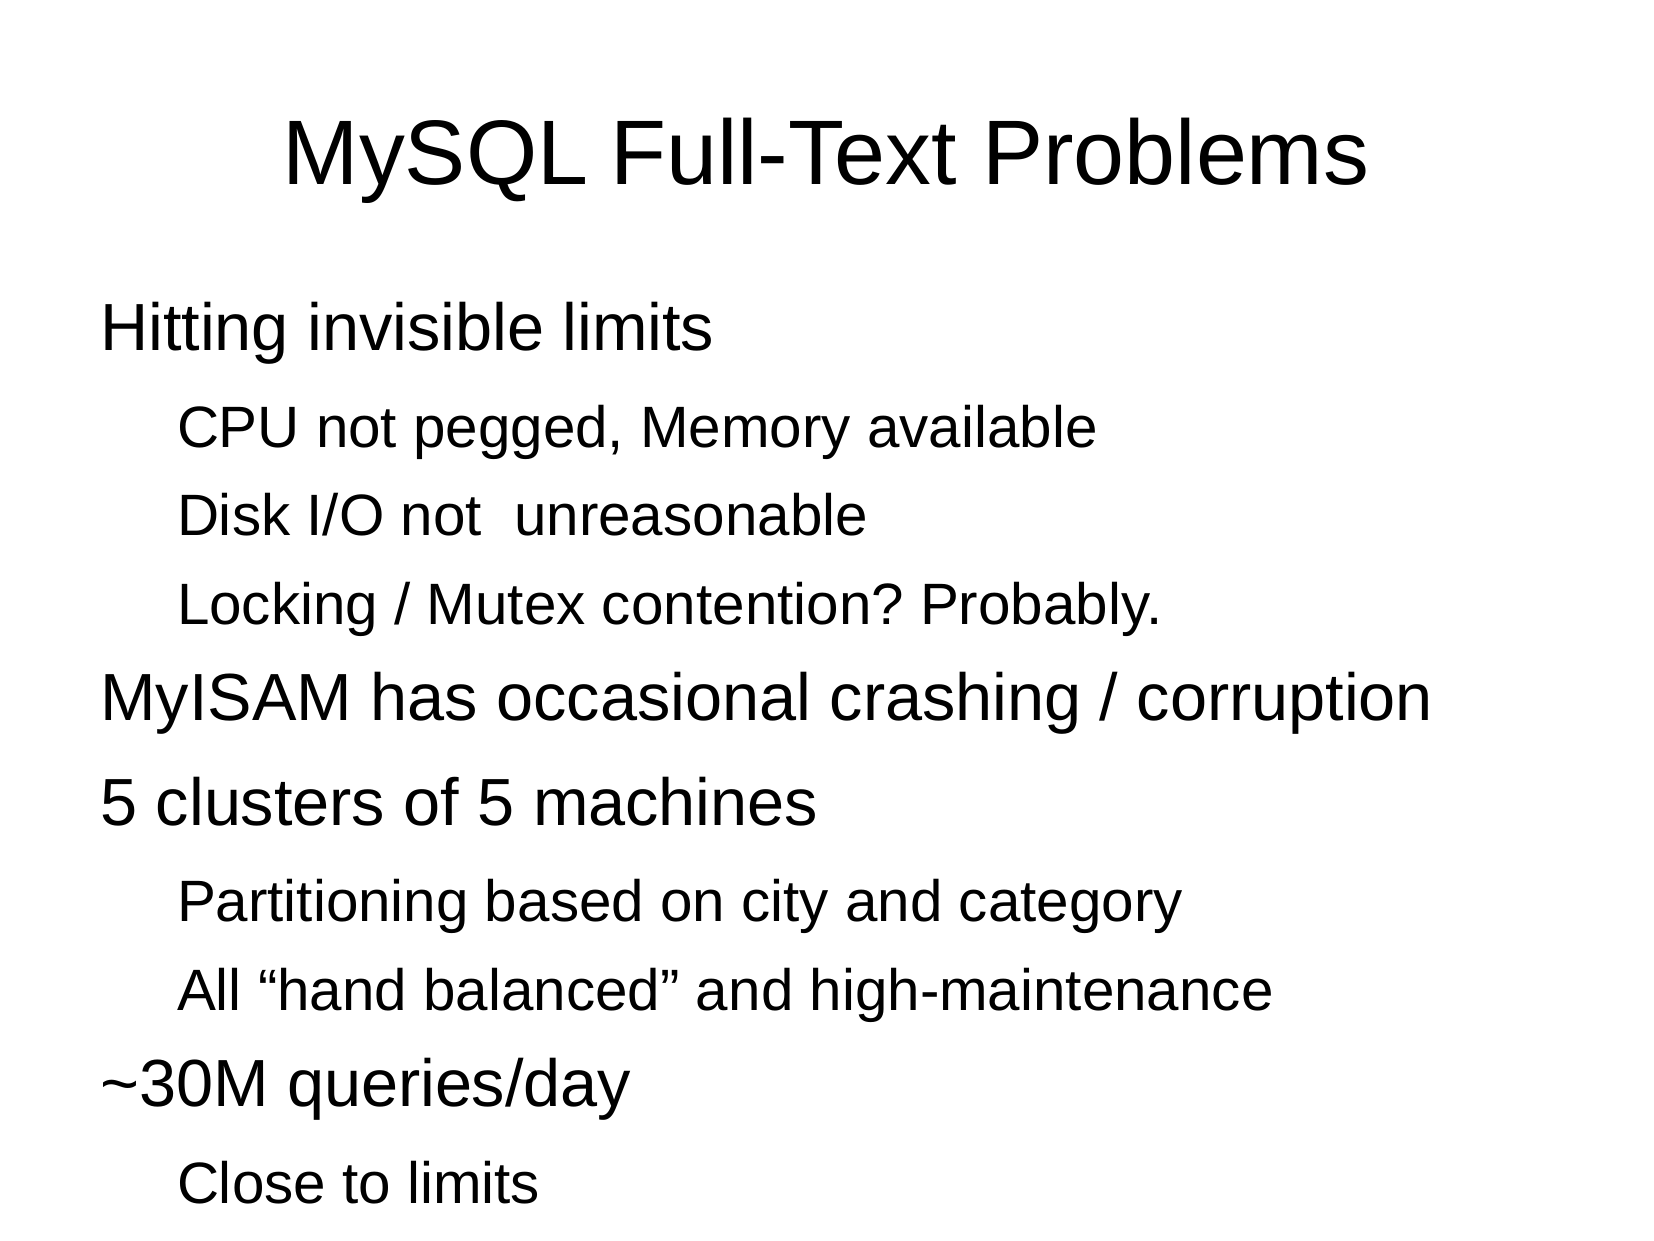

# MySQL Full-Text Problems
Hitting invisible limits
CPU not pegged, Memory available
Disk I/O not unreasonable
Locking / Mutex contention? Probably.
MyISAM has occasional crashing / corruption
5 clusters of 5 machines
Partitioning based on city and category
All “hand balanced” and high-maintenance
~30M queries/day
Close to limits